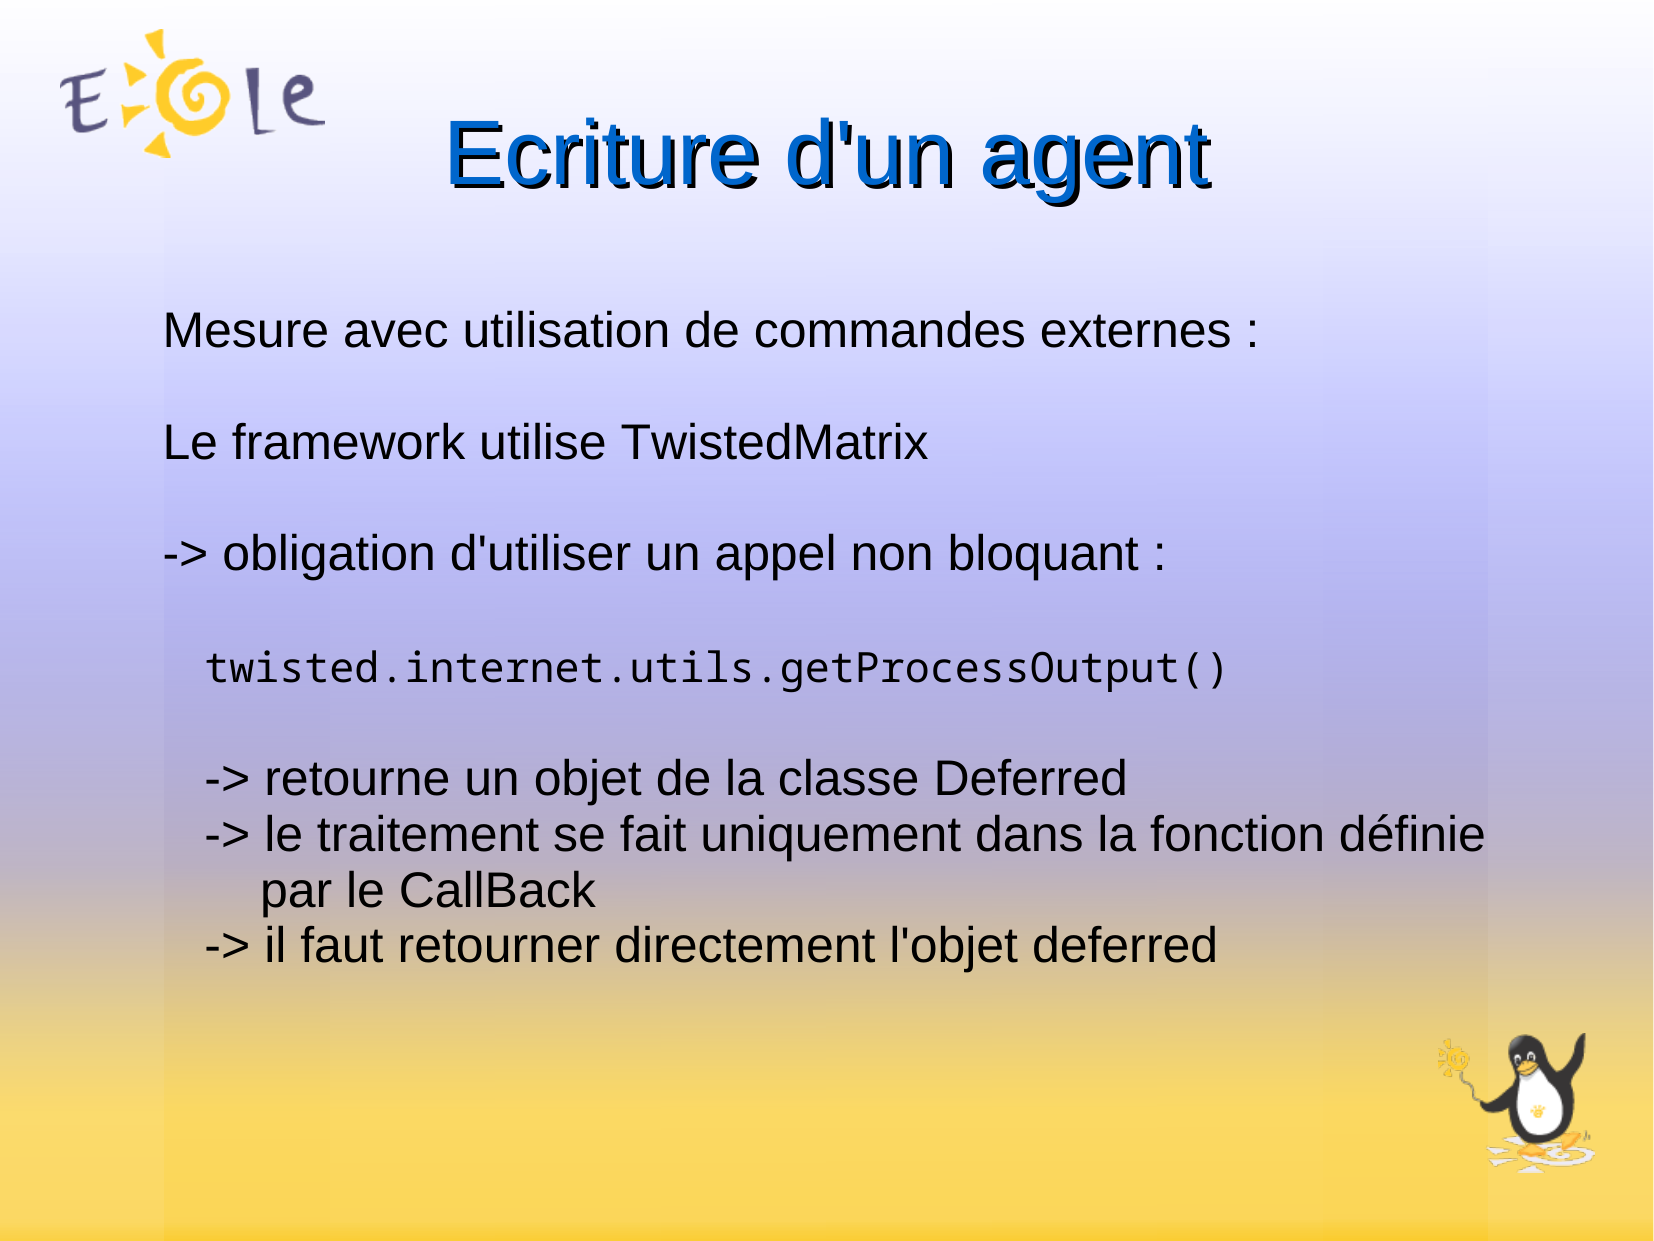

# Ecriture d'un agent
Mesure avec utilisation de commandes externes :
Le framework utilise TwistedMatrix
-> obligation d'utiliser un appel non bloquant :
 twisted.internet.utils.getProcessOutput()
 -> retourne un objet de la classe Deferred
 -> le traitement se fait uniquement dans la fonction définie par le CallBack
 -> il faut retourner directement l'objet deferred